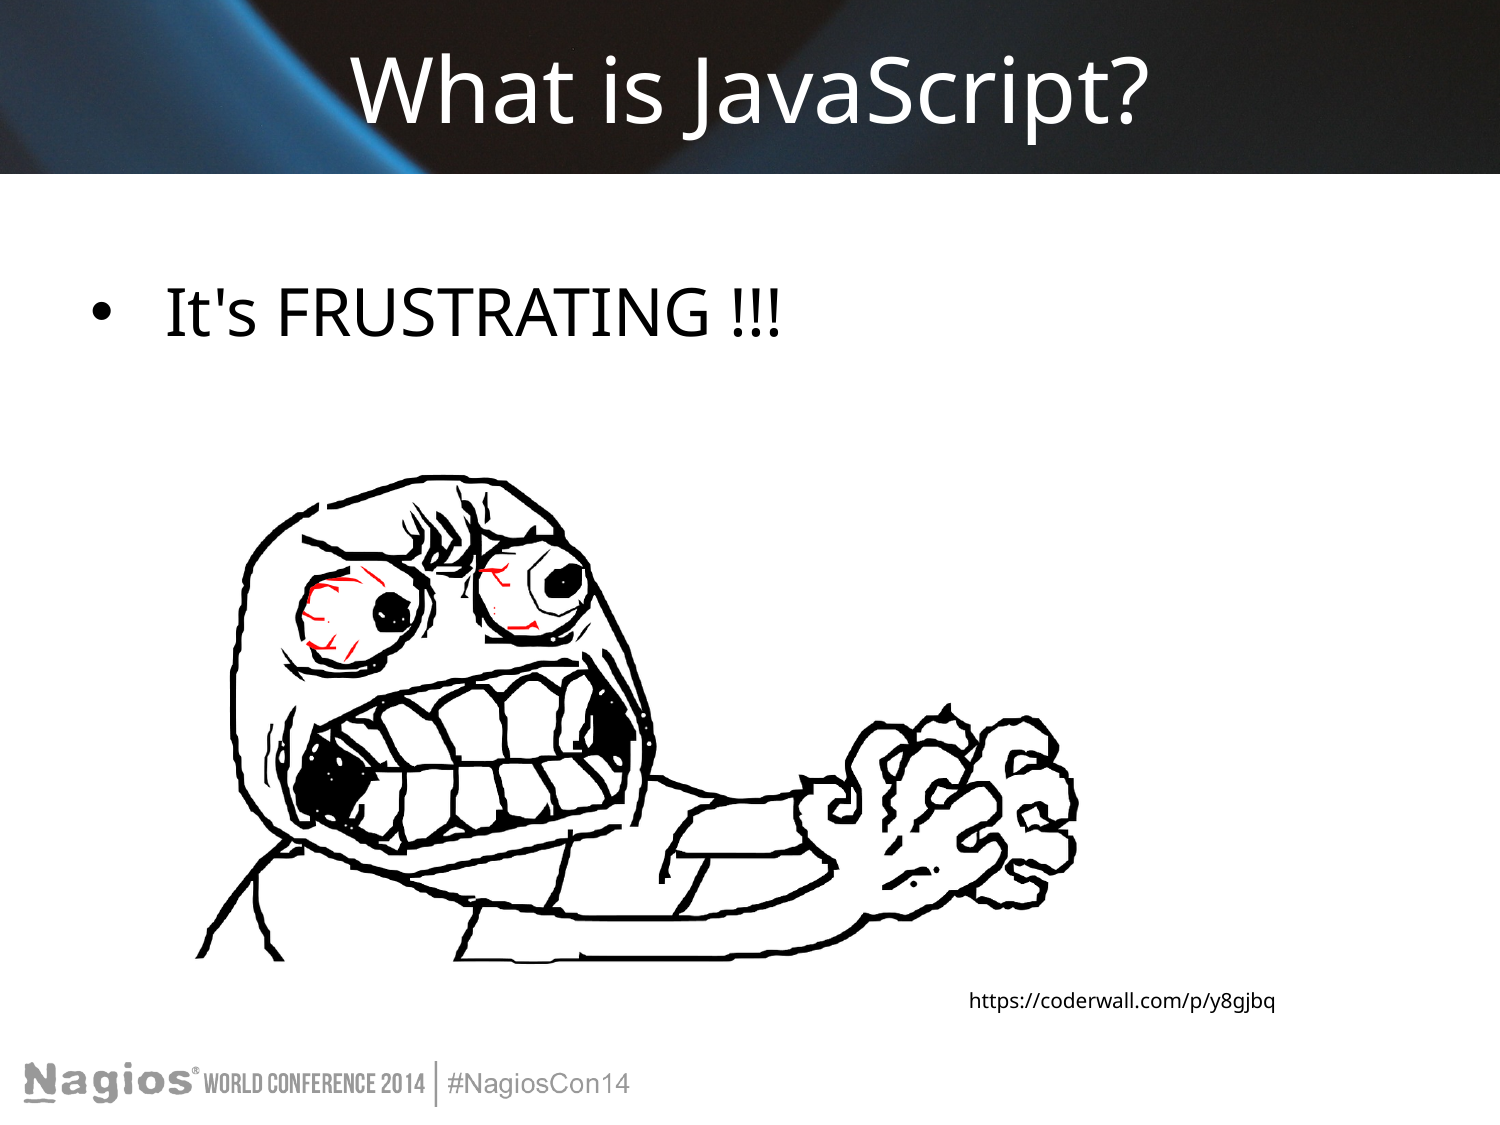

# What is JavaScript?
It's FRUSTRATING !!!
https://coderwall.com/p/y8gjbq